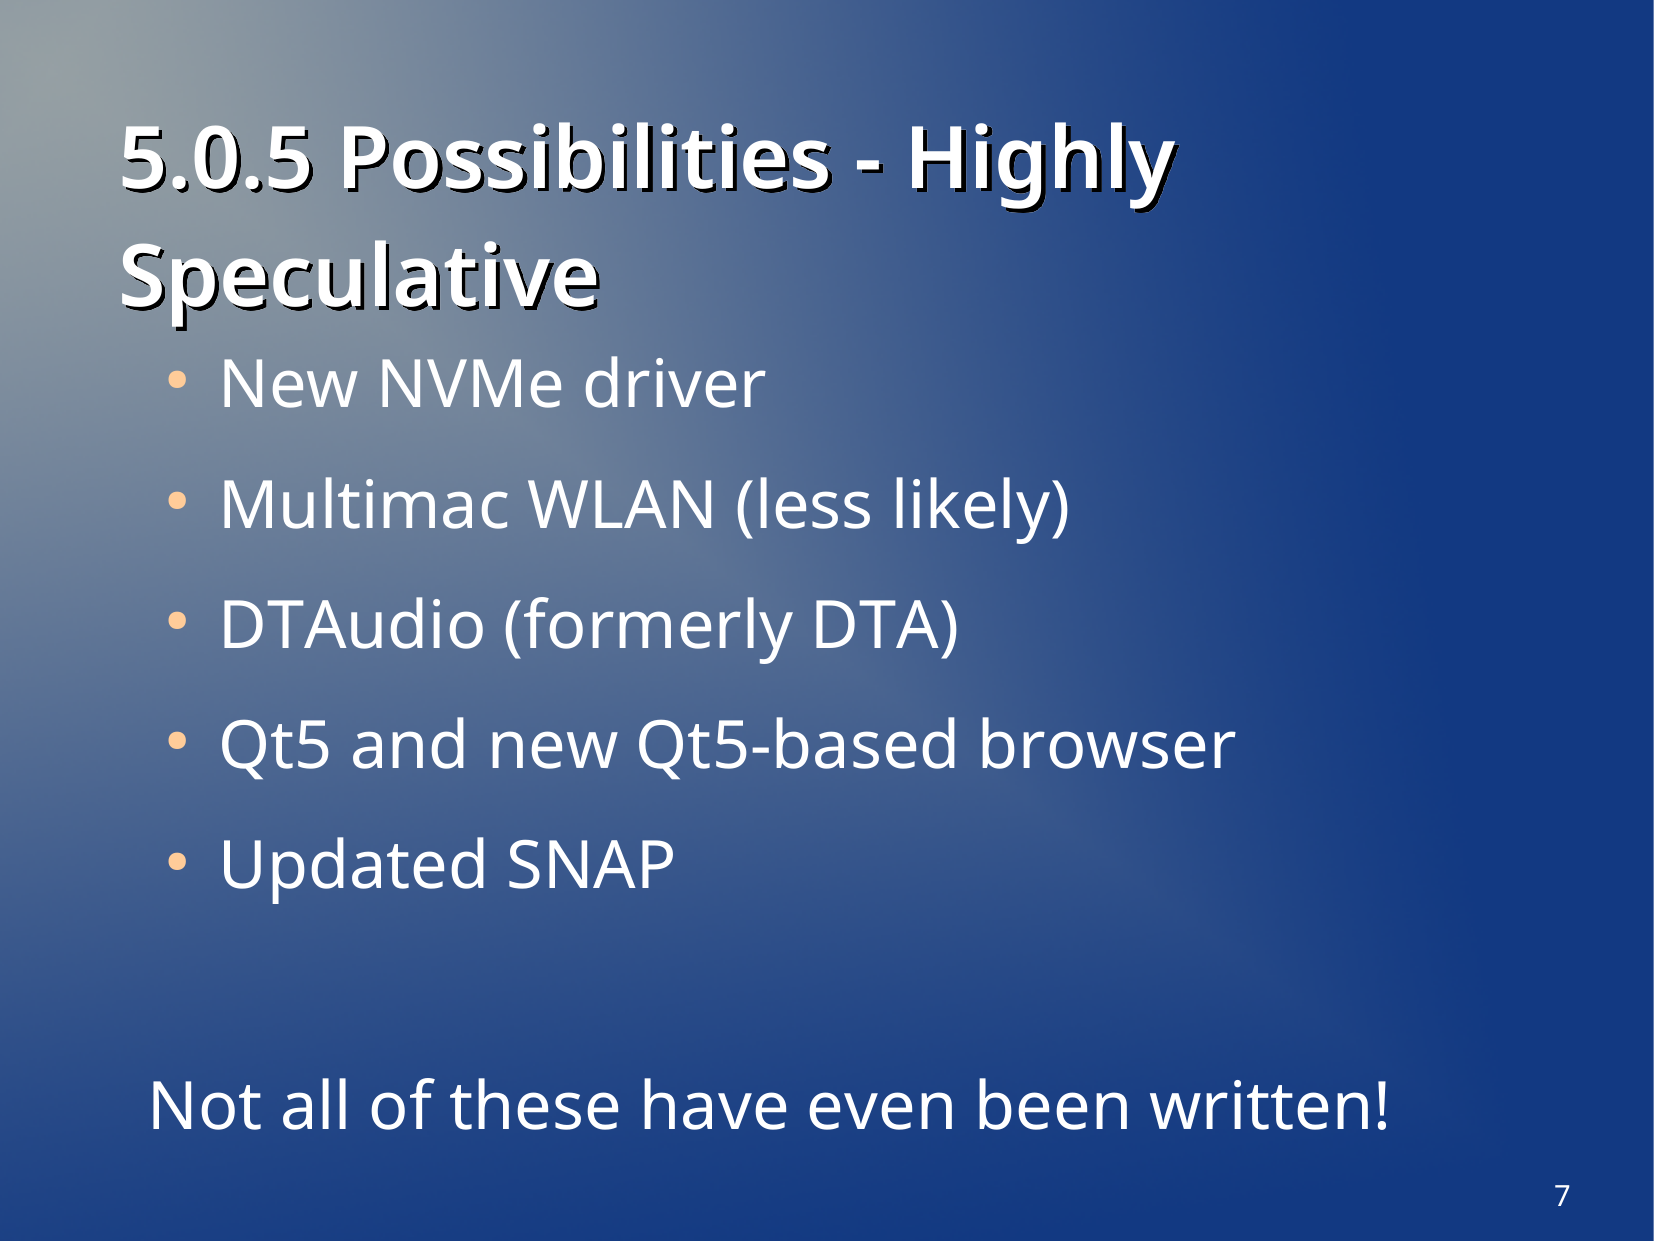

# 5.0.5 Possibilities - Highly Speculative
New NVMe driver
Multimac WLAN (less likely)
DTAudio (formerly DTA)
Qt5 and new Qt5-based browser
Updated SNAP
Not all of these have even been written!
7